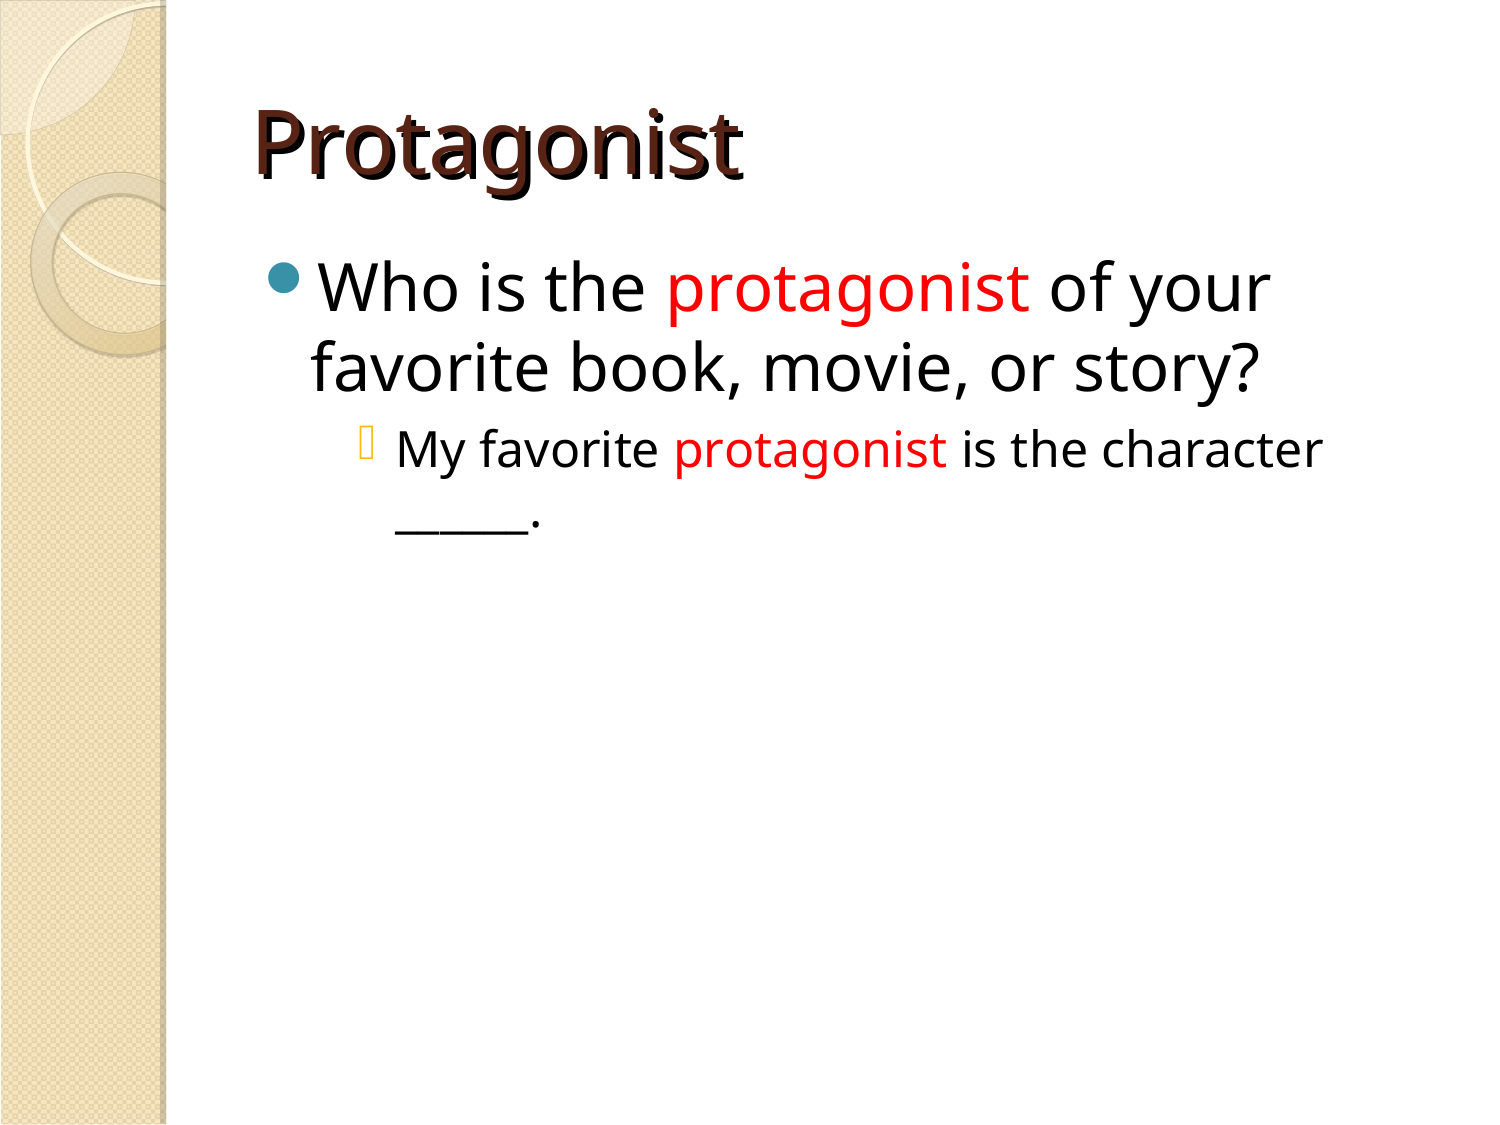

# Protagonist
Who is the protagonist of your favorite book, movie, or story?
My favorite protagonist is the character ______.